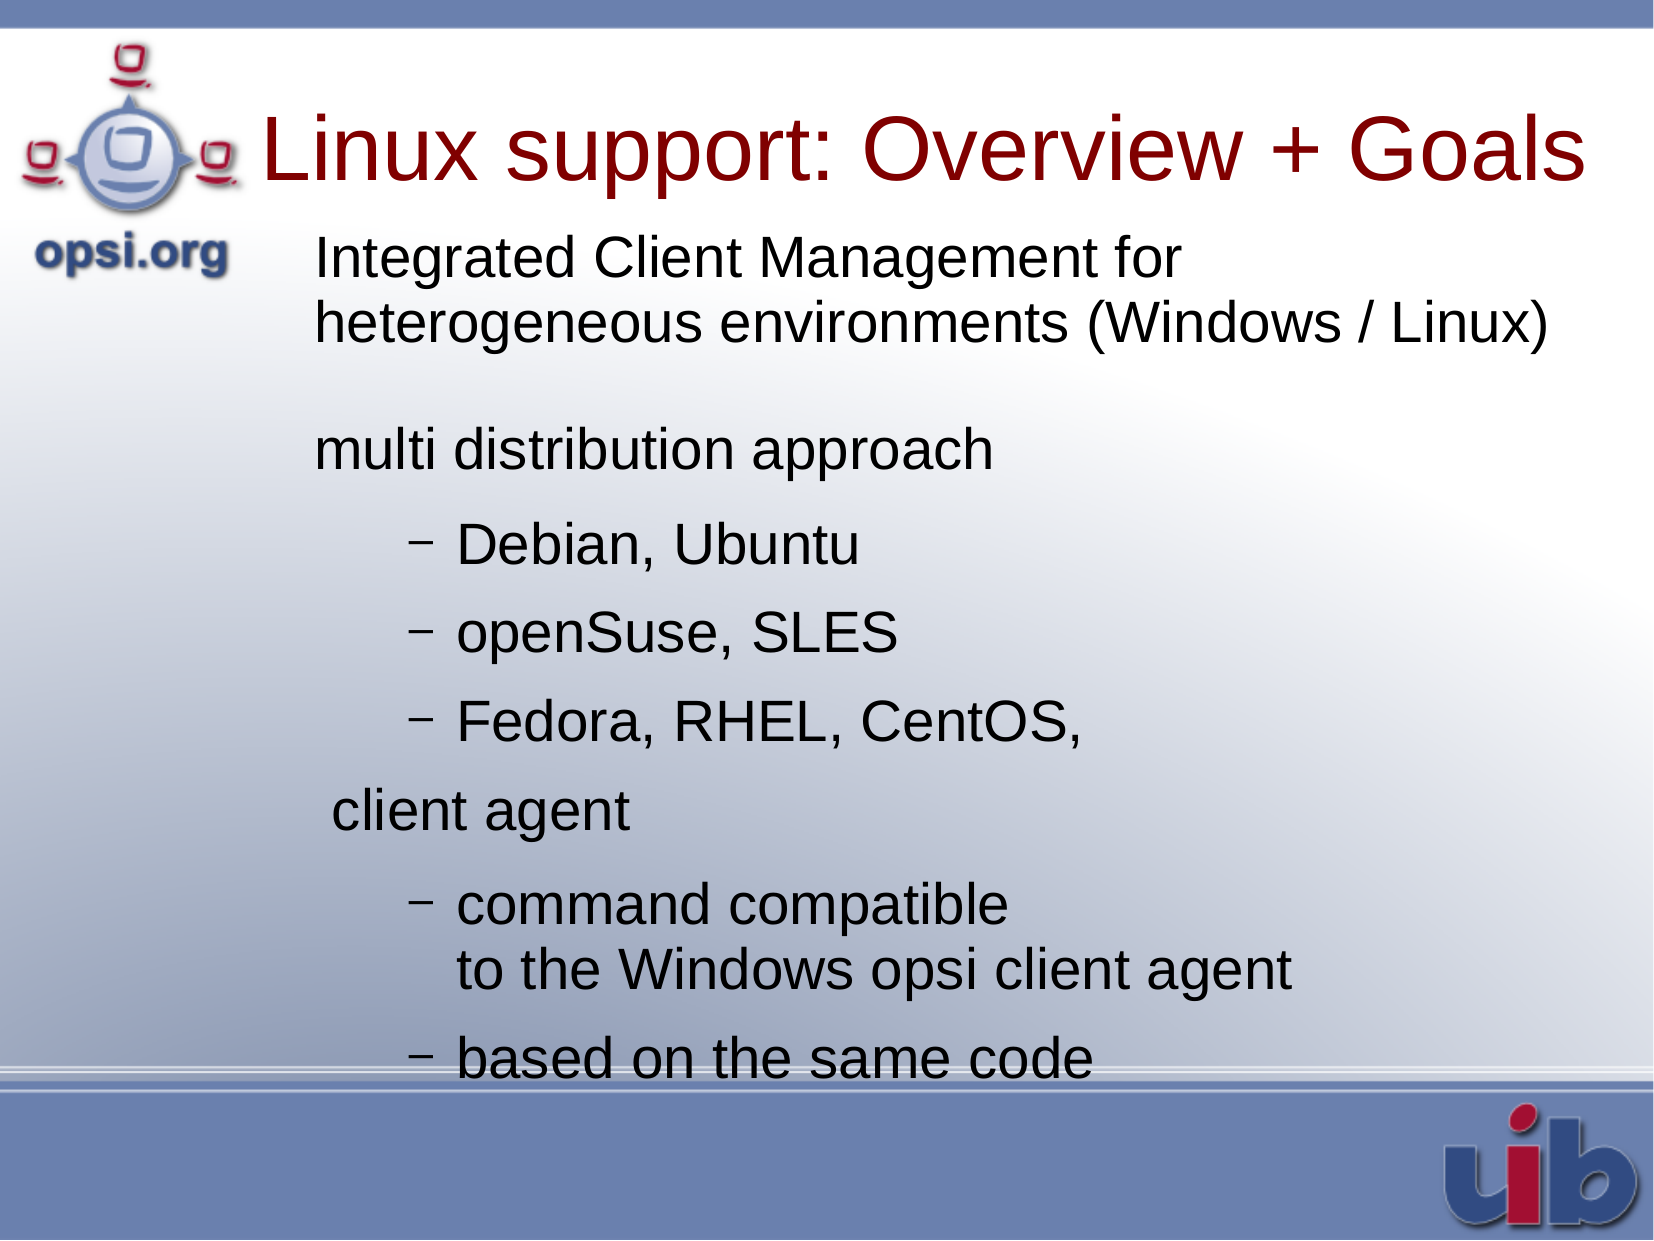

# Linux support: Overview + Goals
Integrated Client Management for
heterogeneous environments (Windows / Linux)
multi distribution approach
Debian, Ubuntu
openSuse, SLES
Fedora, RHEL, CentOS,
client agent
command compatible
to the Windows opsi client agent
based on the same code